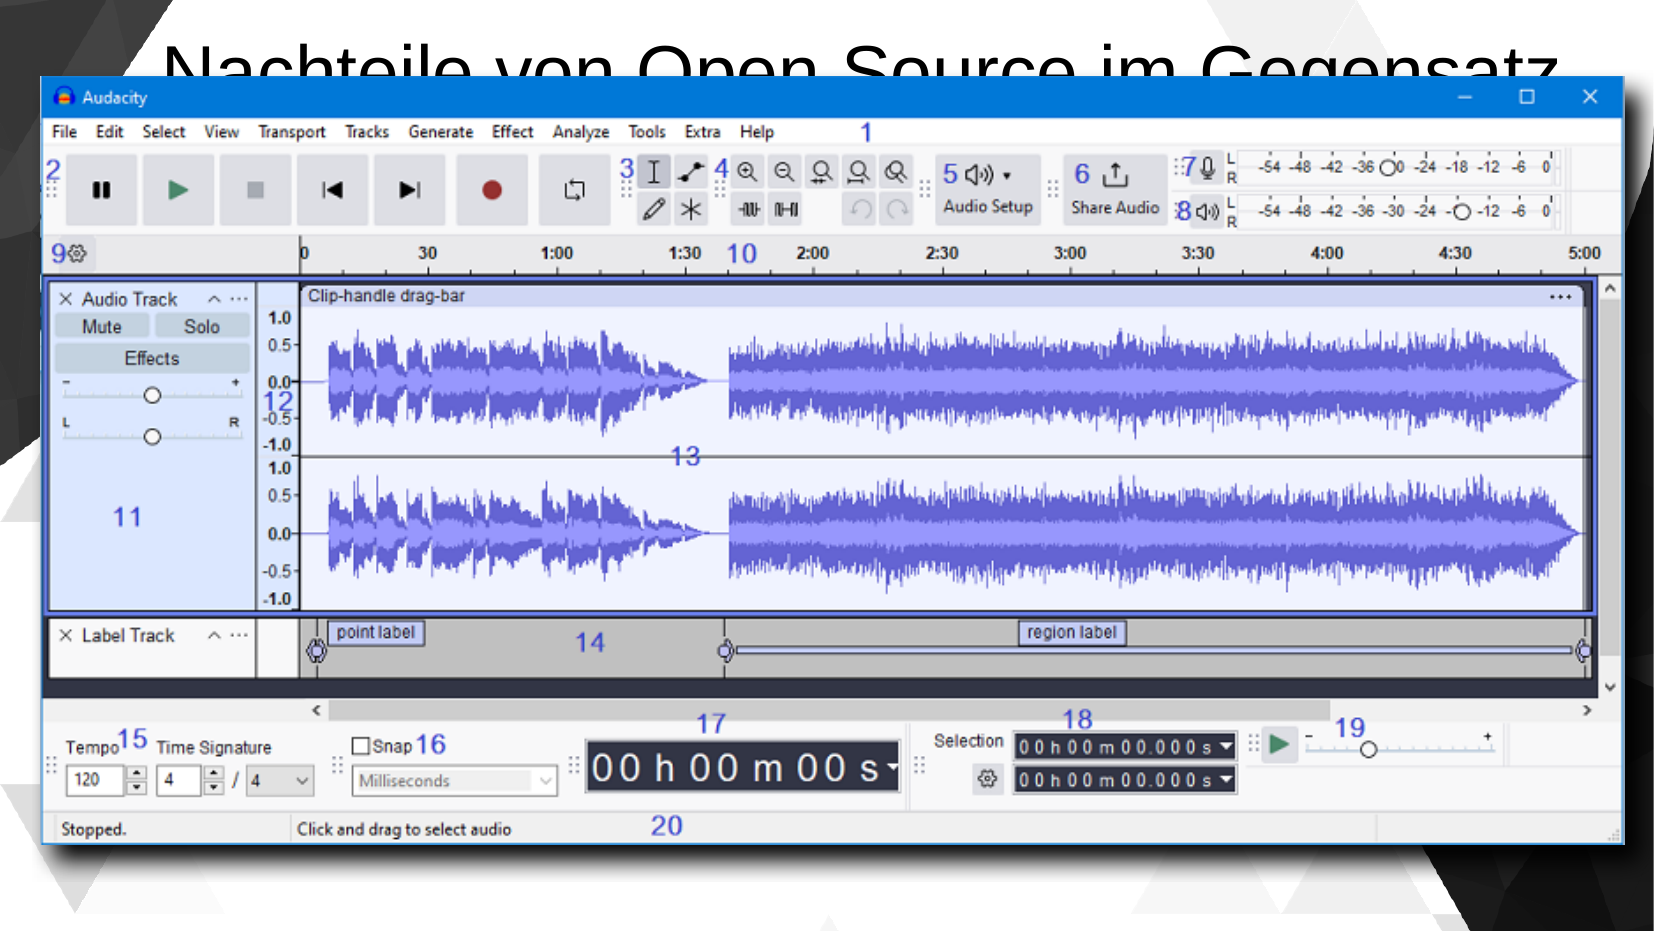

# Nachteile von Open Source im Gegensatz zu Properitärer Software
Fehlender professioneller Support
Teilweise schlecht designte UI
Kompatibilitätsprobleme
Flachere Lernkurve